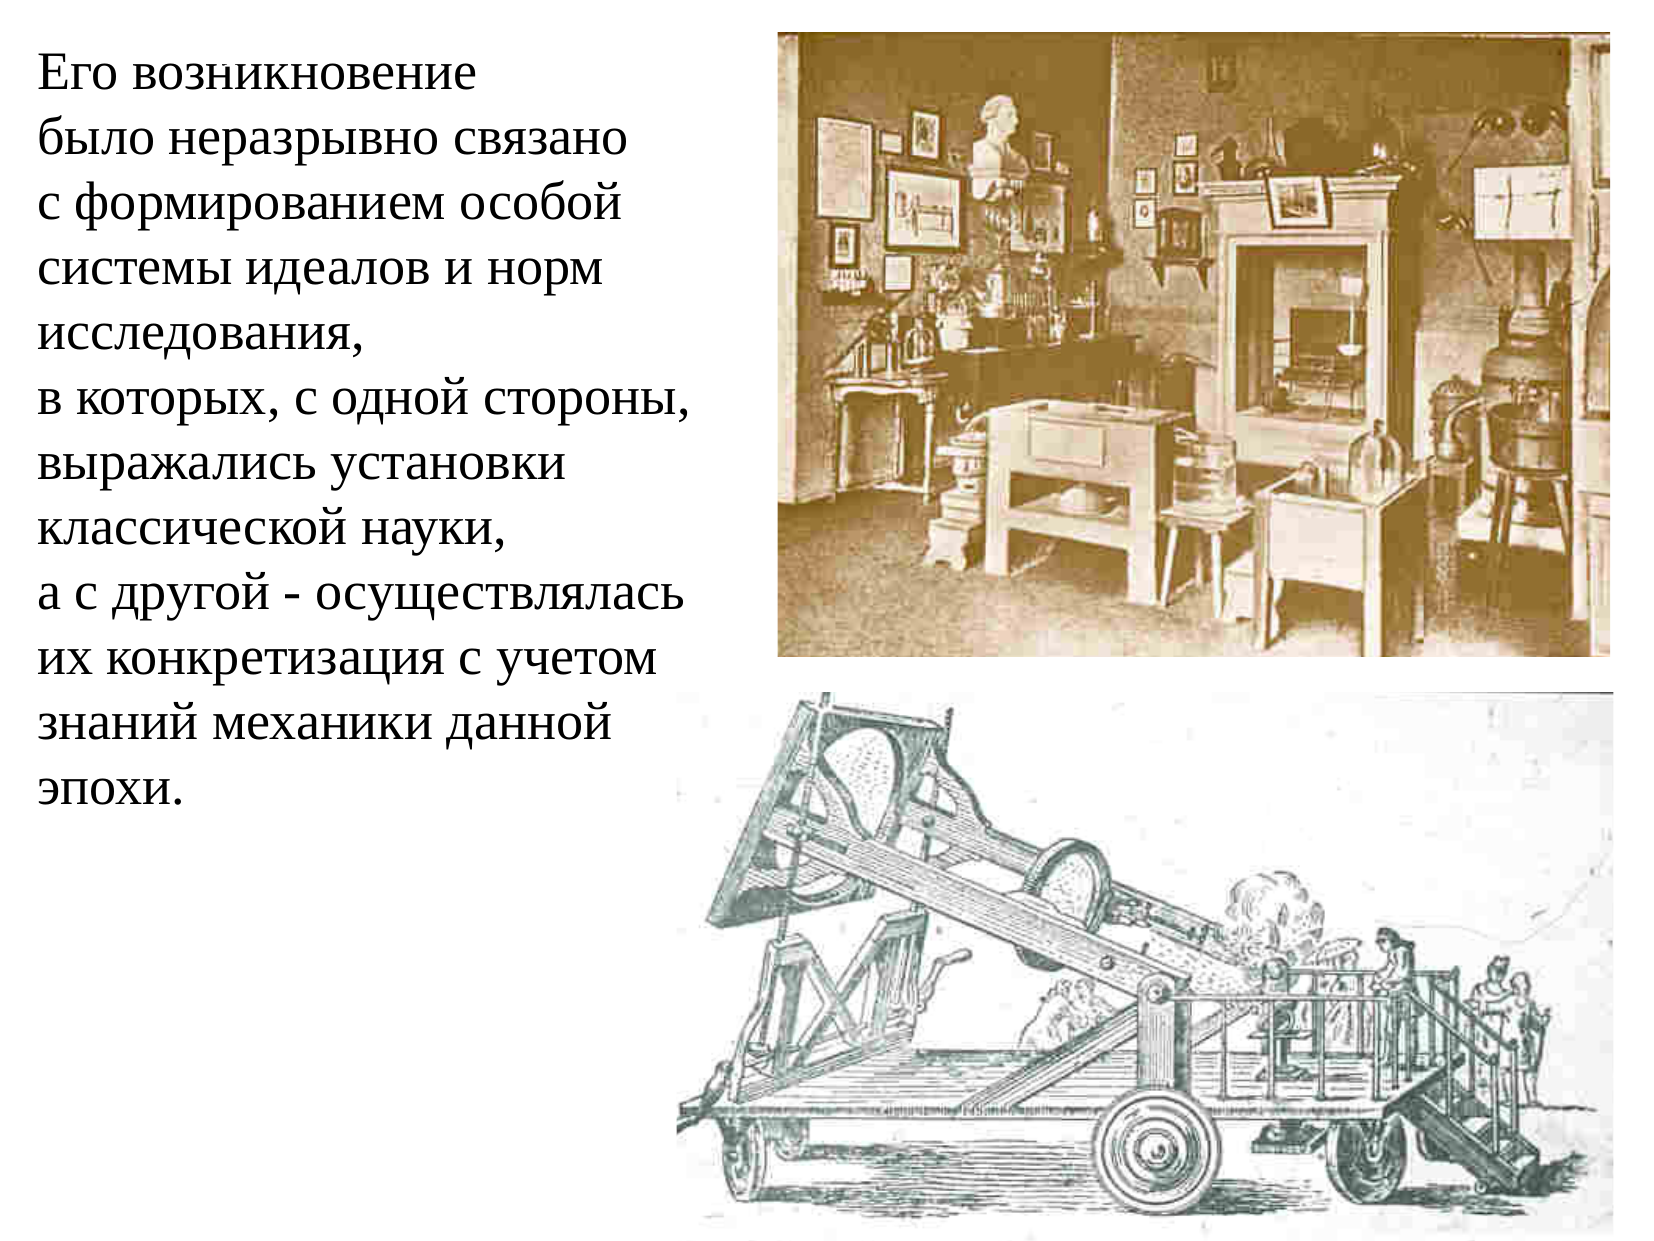

Первая глобальная революция.
Его возникновение
было неразрывно связано
с формированием особой системы идеалов и норм исследования,
в которых, с одной стороны, выражались установки классической науки,
а с другой - осуществлялась их конкретизация с учетом знаний механики данной эпохи.